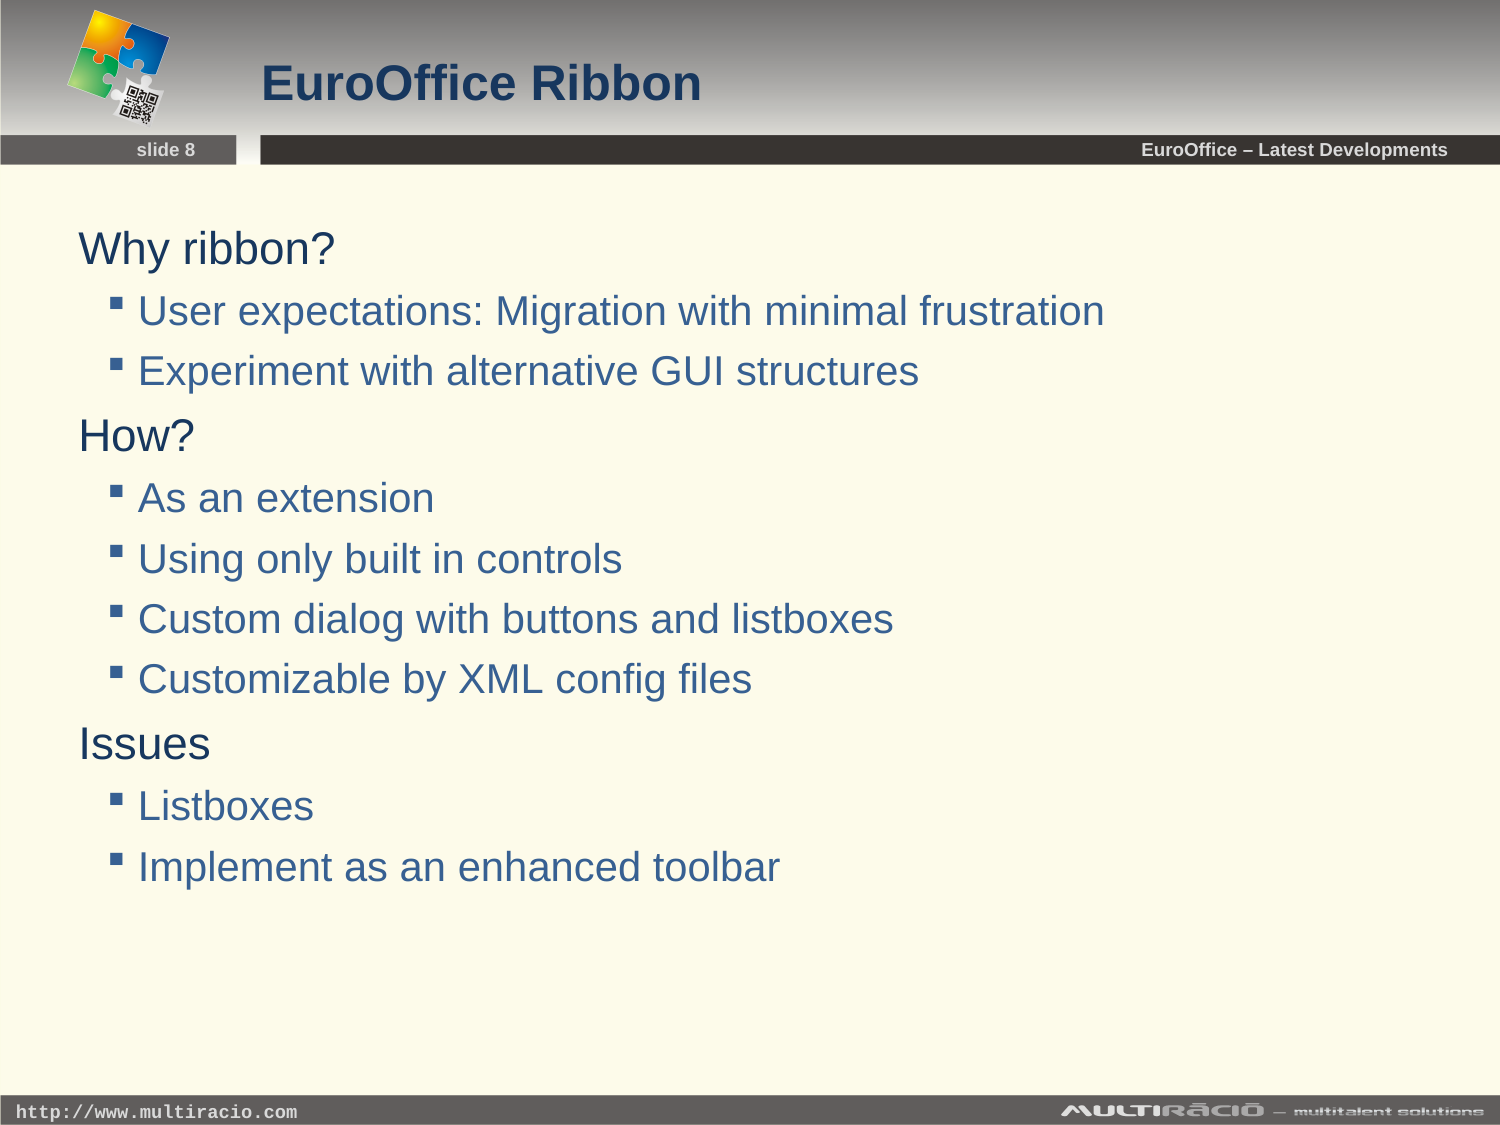

EuroOffice Ribbon
slide
 EuroOffice – Latest Developments
# Why ribbon?
User expectations: Migration with minimal frustration
Experiment with alternative GUI structures
How?
As an extension
Using only built in controls
Custom dialog with buttons and listboxes
Customizable by XML config files
Issues
Listboxes
Implement as an enhanced toolbar